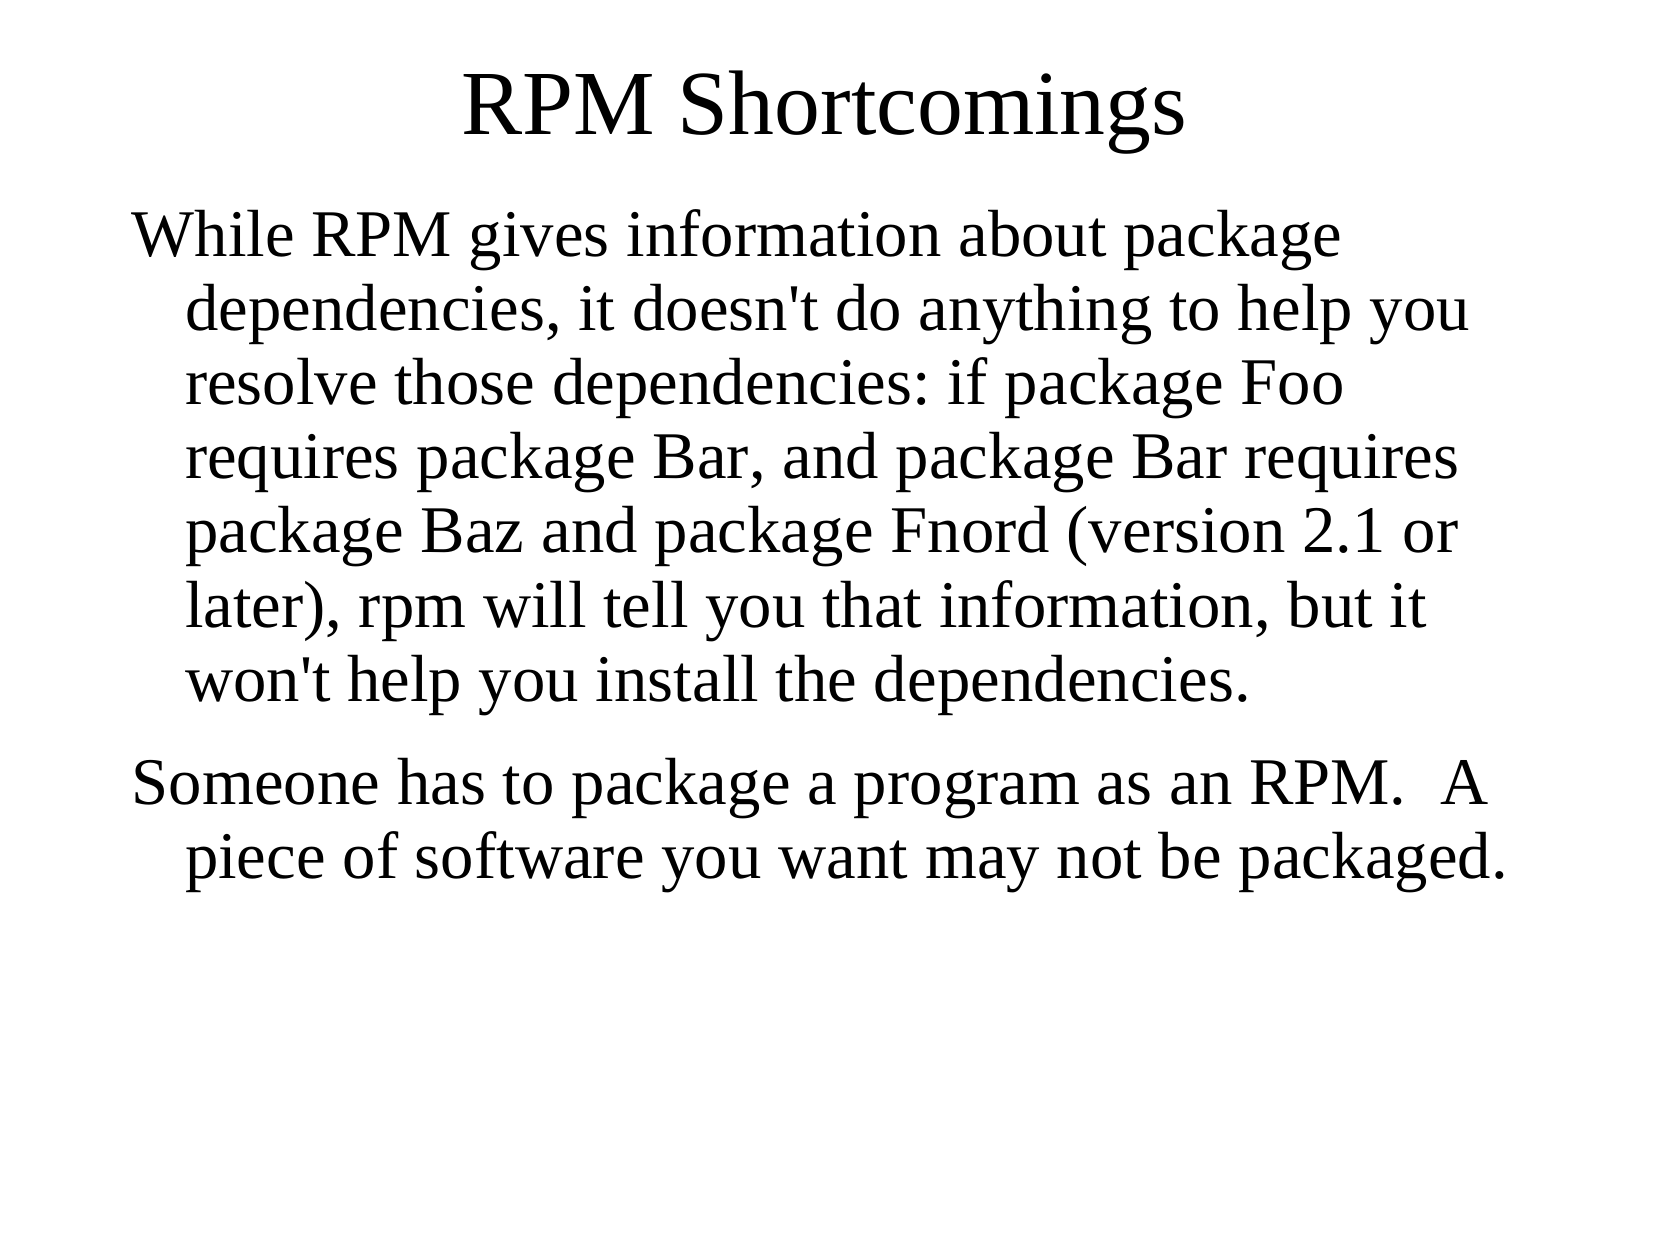

# RPM Shortcomings
While RPM gives information about package dependencies, it doesn't do anything to help you resolve those dependencies: if package Foo requires package Bar, and package Bar requires package Baz and package Fnord (version 2.1 or later), rpm will tell you that information, but it won't help you install the dependencies.
Someone has to package a program as an RPM. A piece of software you want may not be packaged.